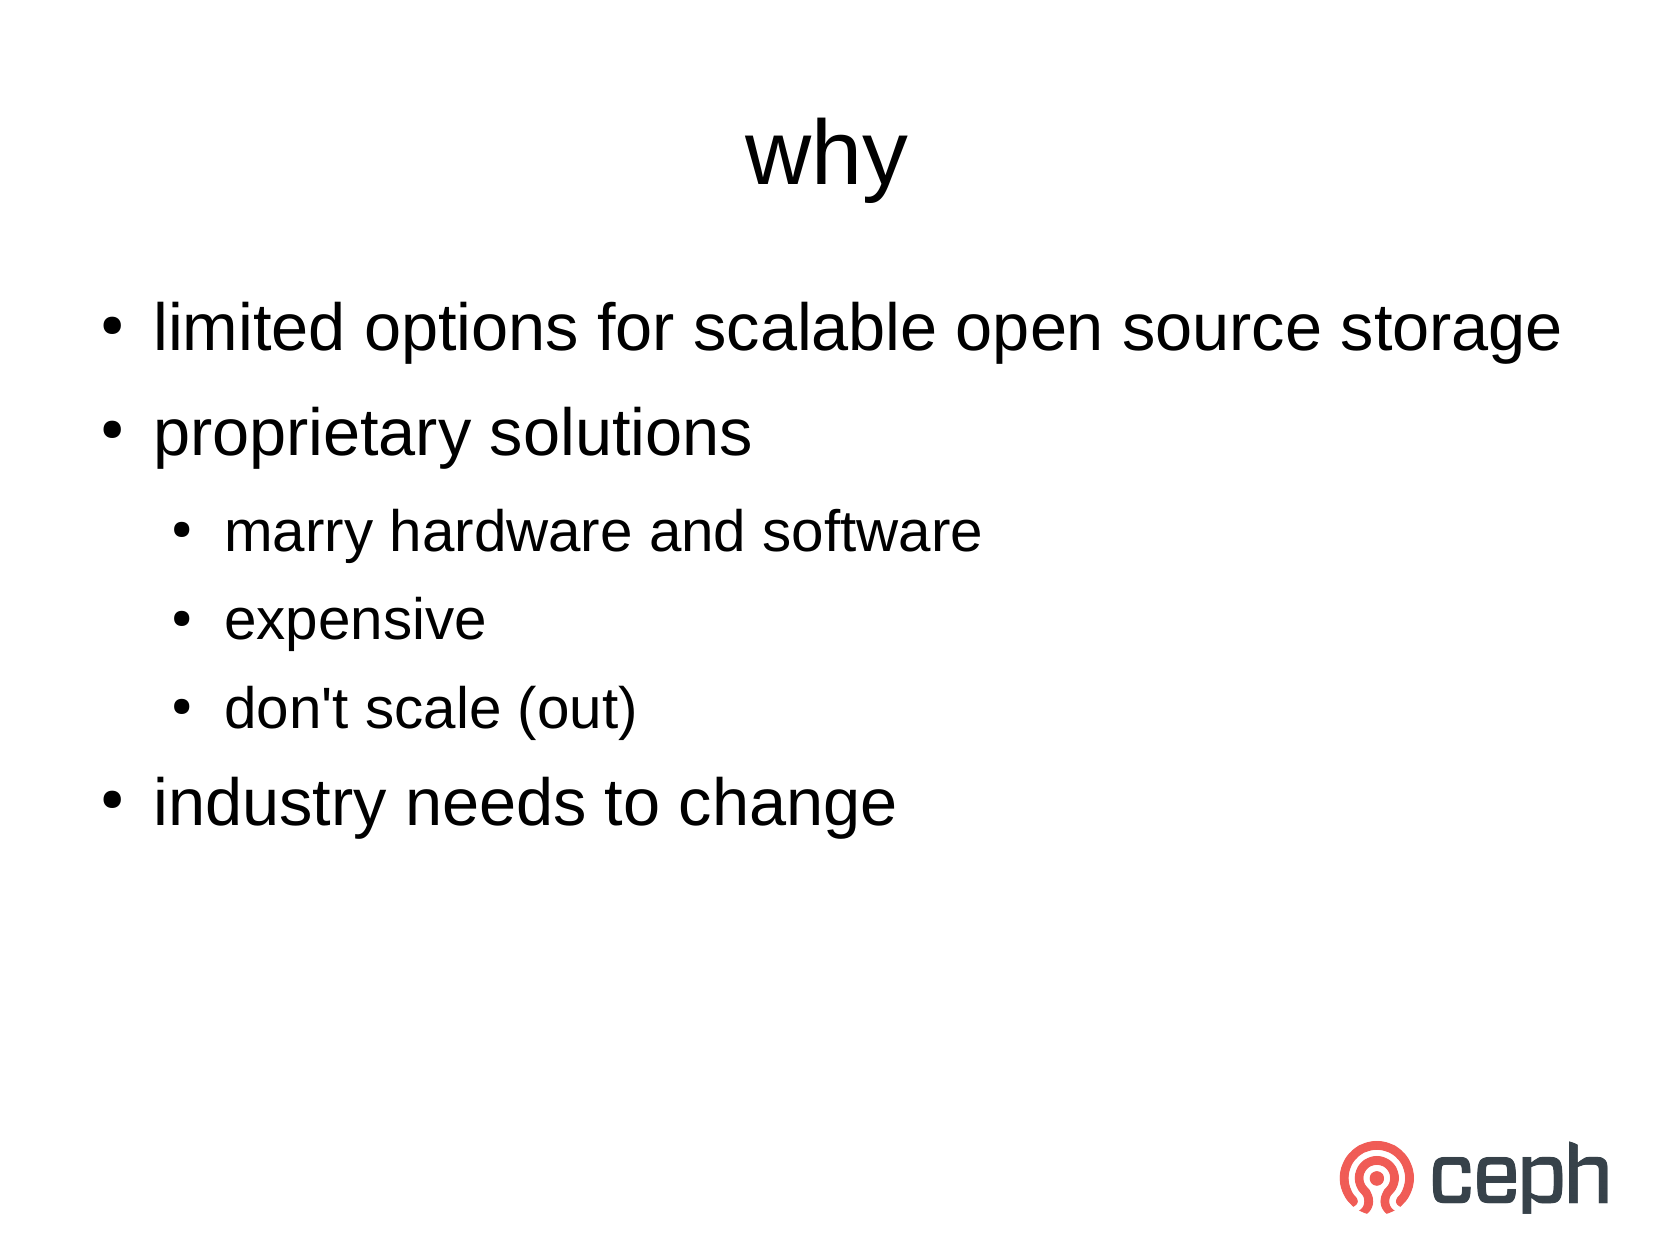

# why
limited options for scalable open source storage
proprietary solutions
marry hardware and software
expensive
don't scale (out)
industry needs to change